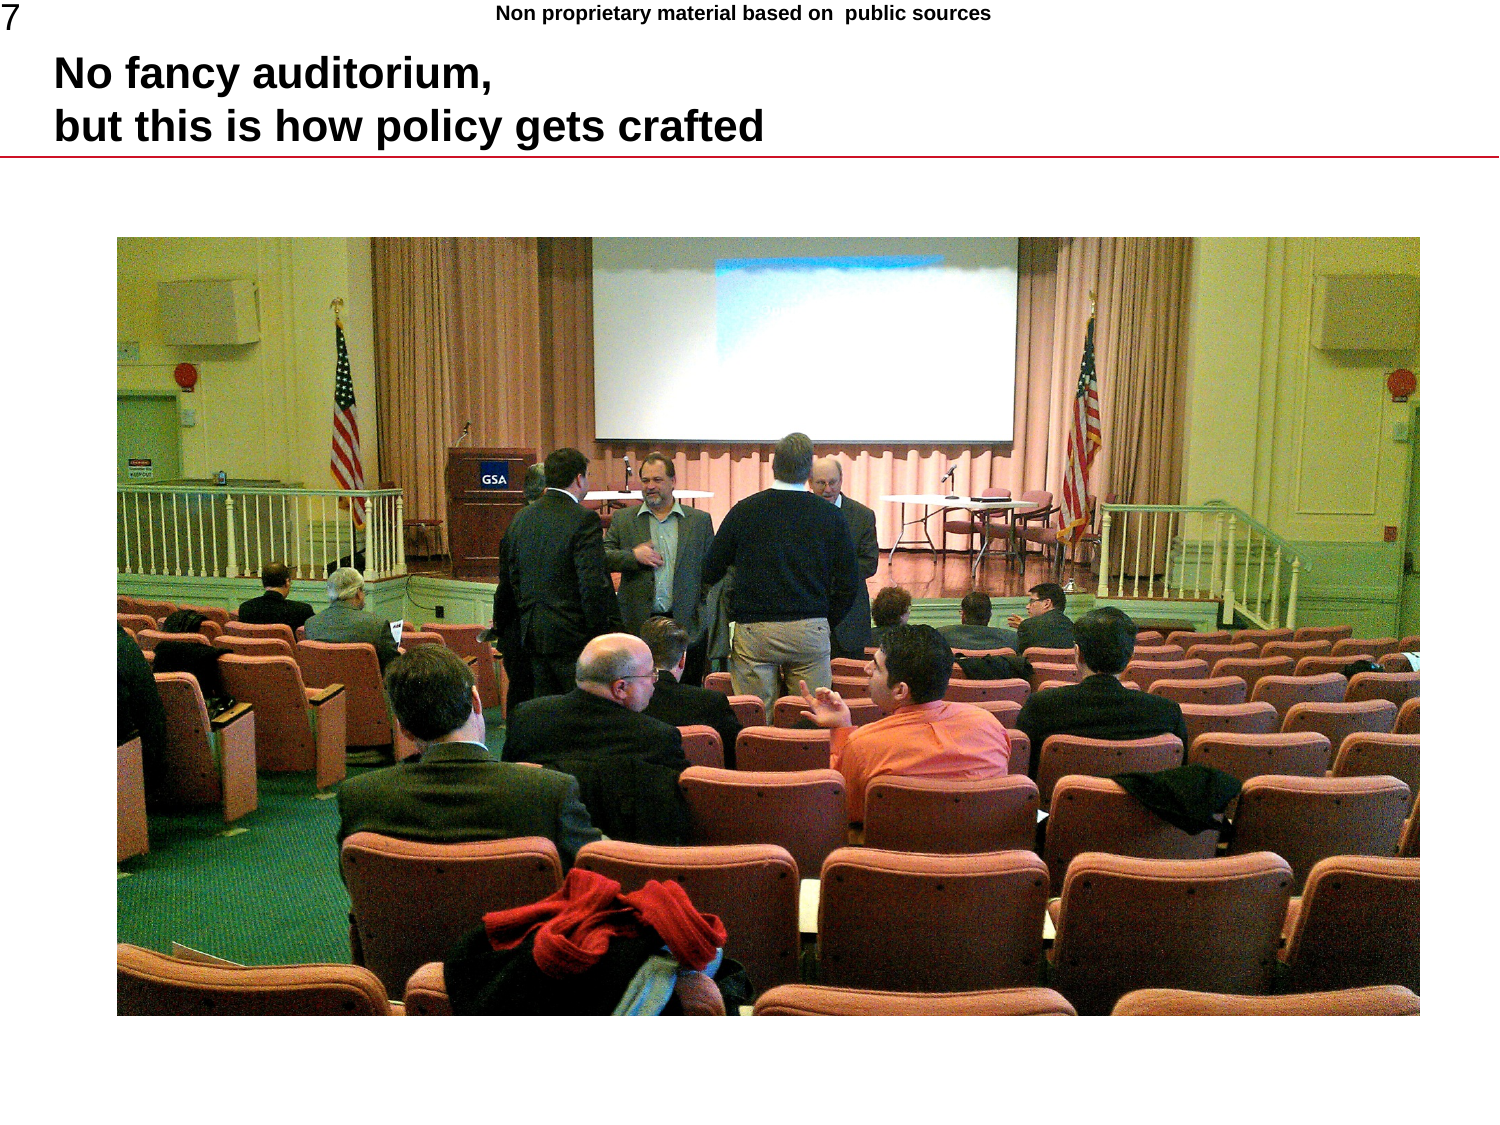

# No fancy auditorium, but this is how policy gets crafted